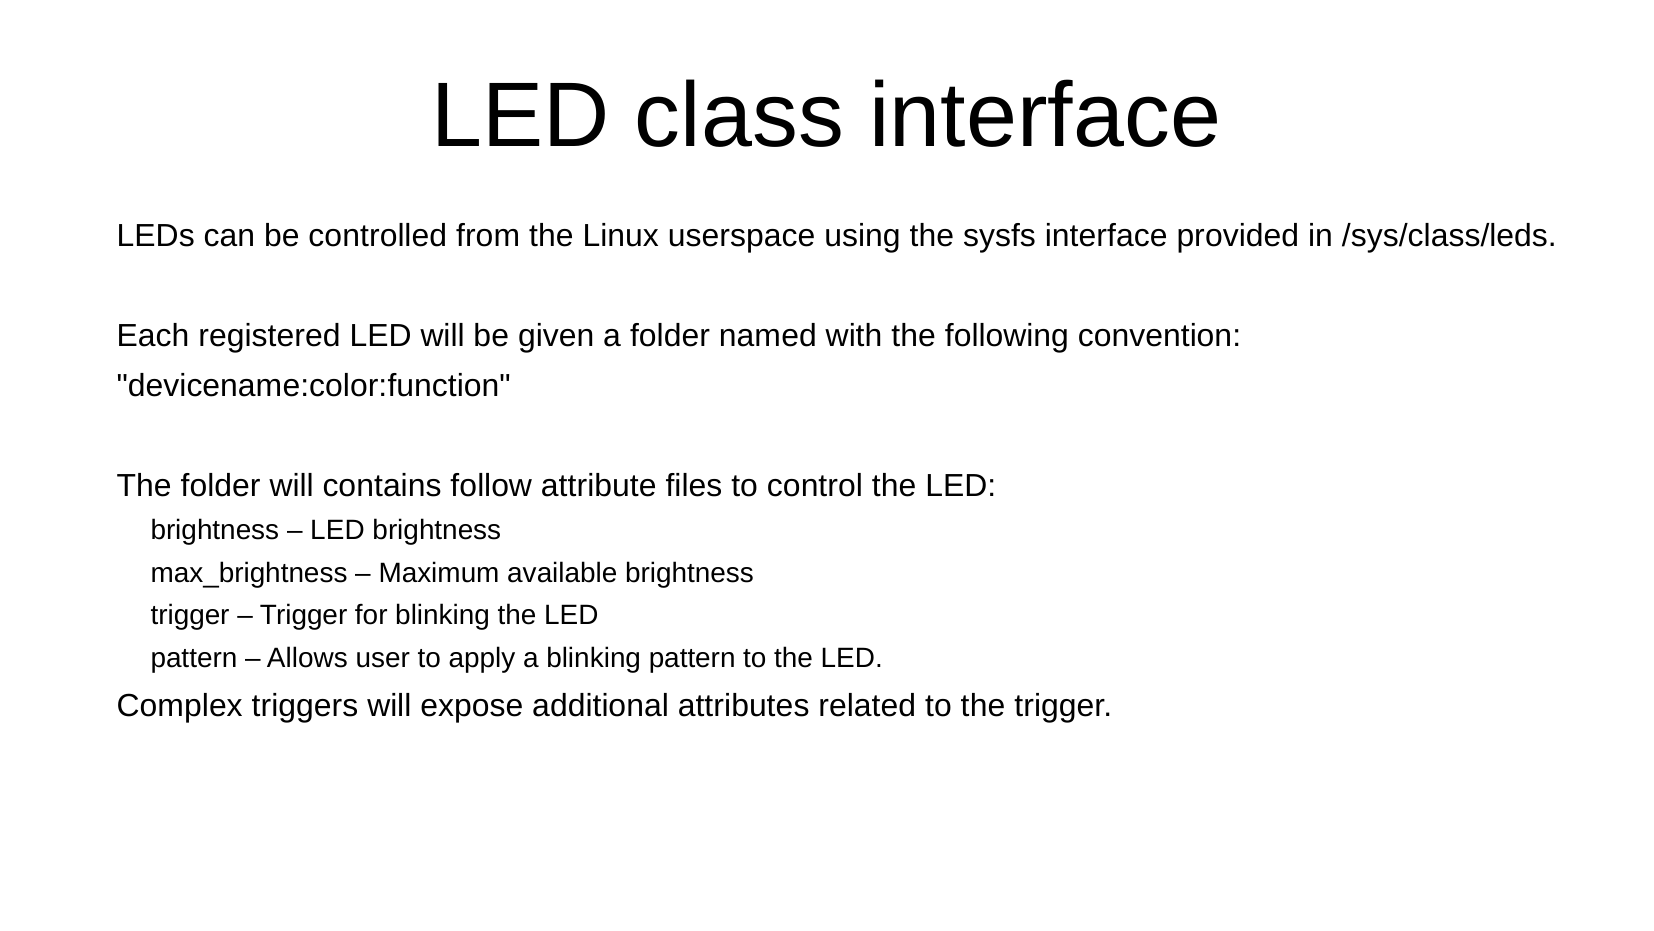

# LED class interface
LEDs can be controlled from the Linux userspace using the sysfs interface provided in /sys/class/leds.
Each registered LED will be given a folder named with the following convention:
"devicename:color:function"
The folder will contains follow attribute files to control the LED:
brightness – LED brightness
max_brightness – Maximum available brightness
trigger – Trigger for blinking the LED
pattern – Allows user to apply a blinking pattern to the LED.
Complex triggers will expose additional attributes related to the trigger.